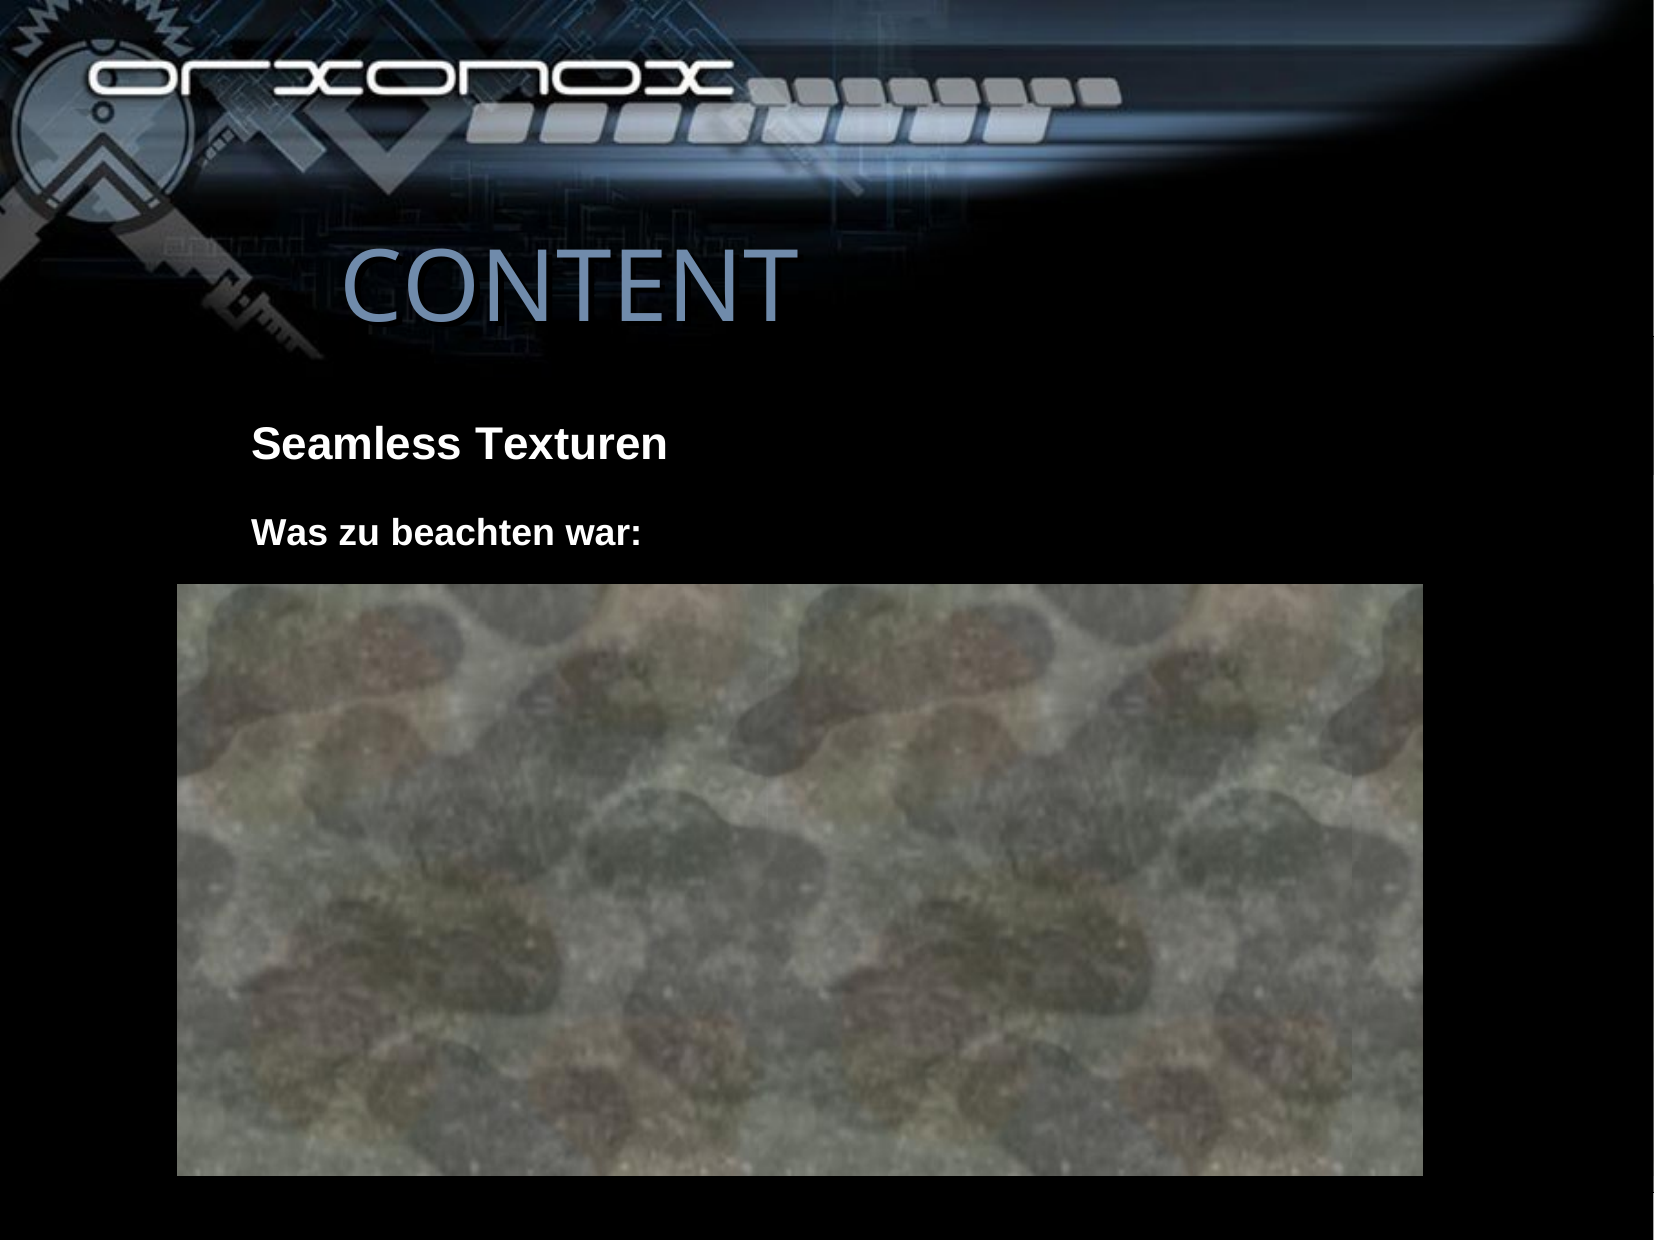

CONTENT
Seamless Texturen
Was zu beachten war: